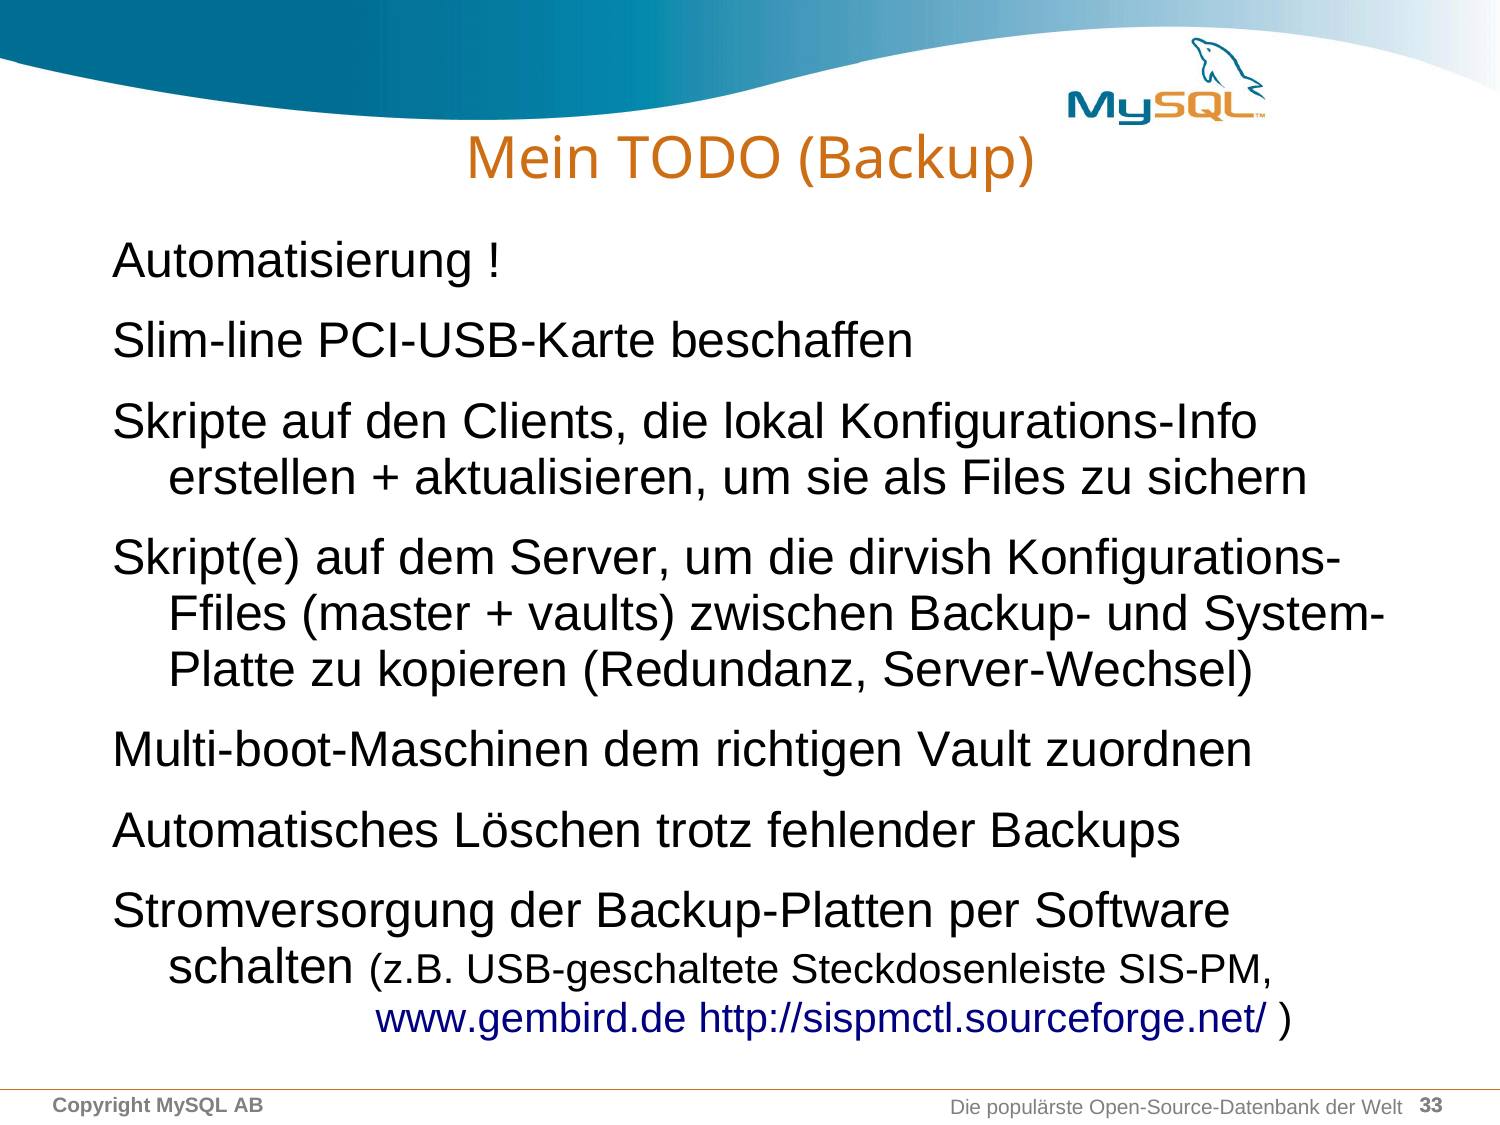

# Mein TODO (Backup)
Automatisierung !
Slim-line PCI-USB-Karte beschaffen
Skripte auf den Clients, die lokal Konfigurations-Info erstellen + aktualisieren, um sie als Files zu sichern
Skript(e) auf dem Server, um die dirvish Konfigurations-Ffiles (master + vaults) zwischen Backup- und System- Platte zu kopieren (Redundanz, Server-Wechsel)
Multi-boot-Maschinen dem richtigen Vault zuordnen
Automatisches Löschen trotz fehlender Backups
Stromversorgung der Backup-Platten per Software schalten (z.B. USB-geschaltete Steckdosenleiste SIS-PM,
 www.gembird.de http://sispmctl.sourceforge.net/ )